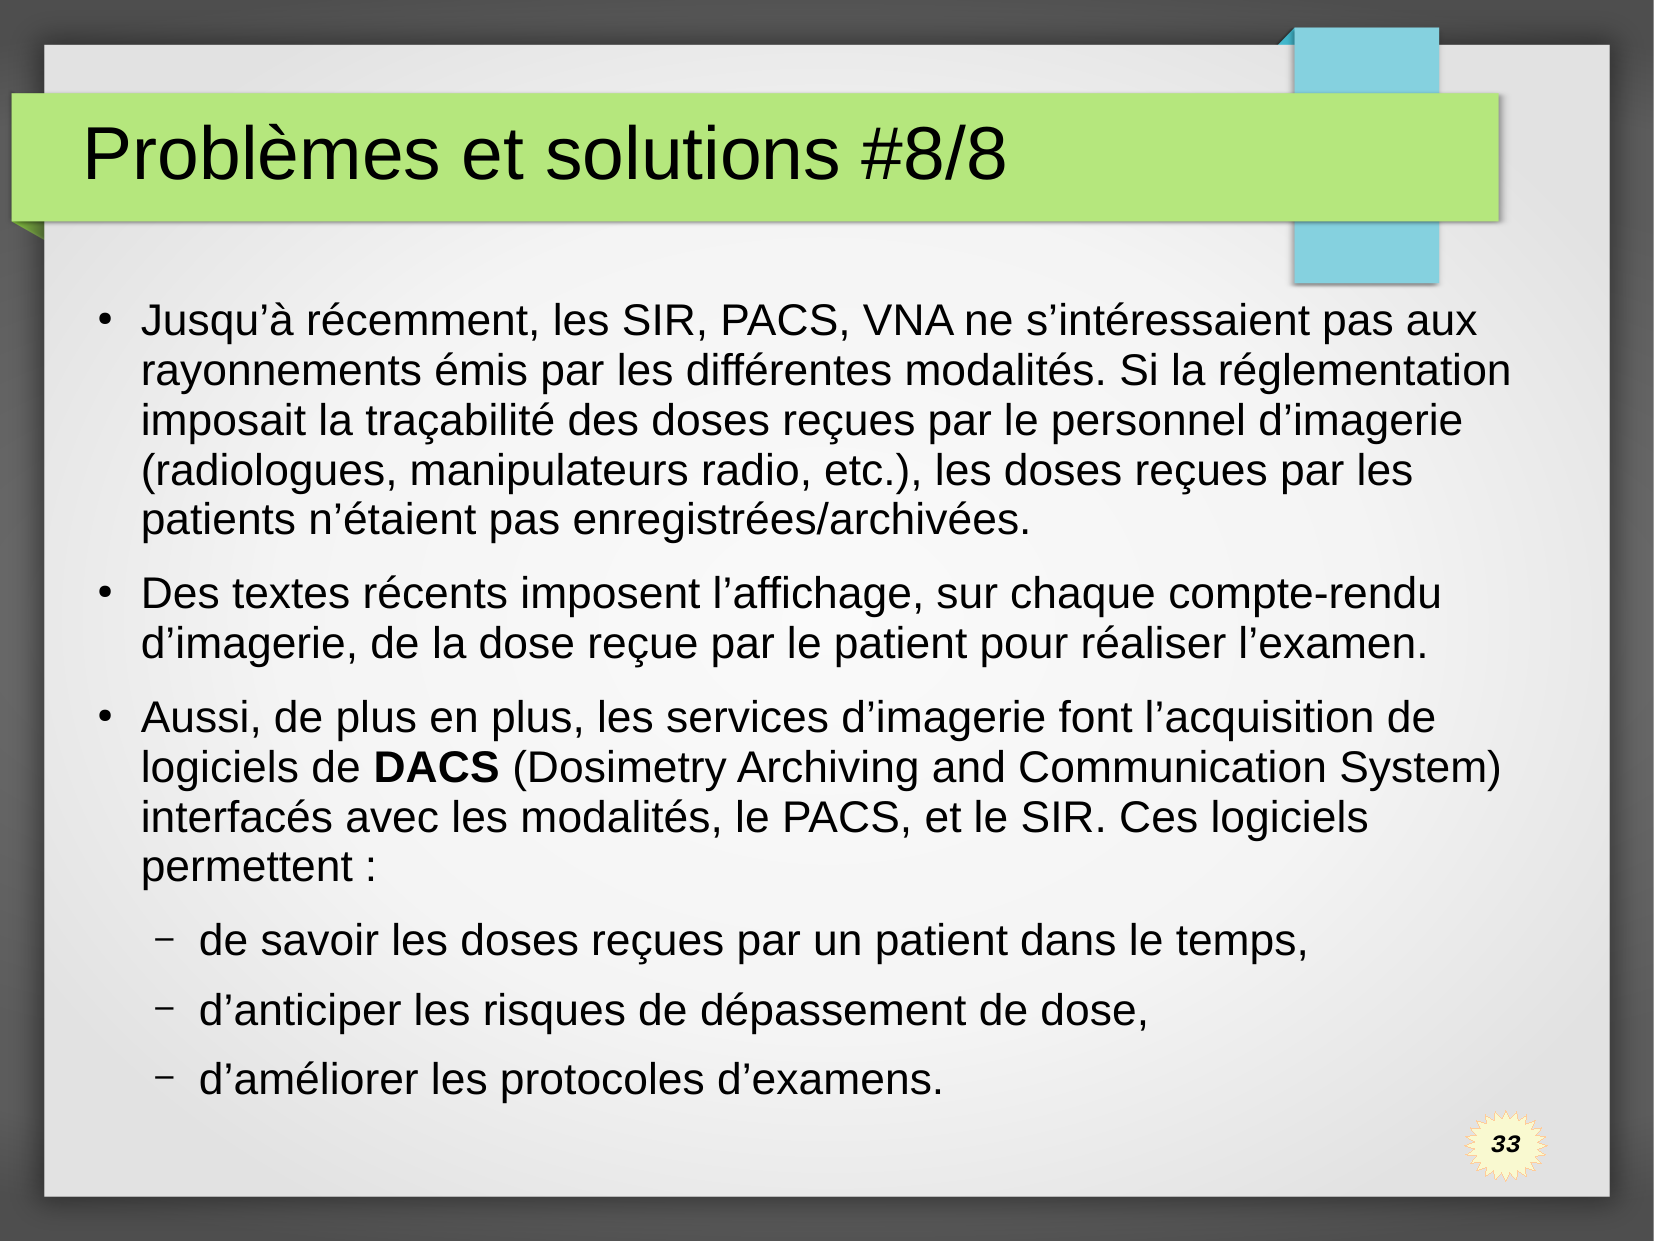

# Problèmes et solutions #8/8
Jusqu’à récemment, les SIR, PACS, VNA ne s’intéressaient pas aux rayonnements émis par les différentes modalités. Si la réglementation imposait la traçabilité des doses reçues par le personnel d’imagerie (radiologues, manipulateurs radio, etc.), les doses reçues par les patients n’étaient pas enregistrées/archivées.
Des textes récents imposent l’affichage, sur chaque compte-rendu d’imagerie, de la dose reçue par le patient pour réaliser l’examen.
Aussi, de plus en plus, les services d’imagerie font l’acquisition de logiciels de DACS (Dosimetry Archiving and Communication System) interfacés avec les modalités, le PACS, et le SIR. Ces logiciels permettent :
de savoir les doses reçues par un patient dans le temps,
d’anticiper les risques de dépassement de dose,
d’améliorer les protocoles d’examens.